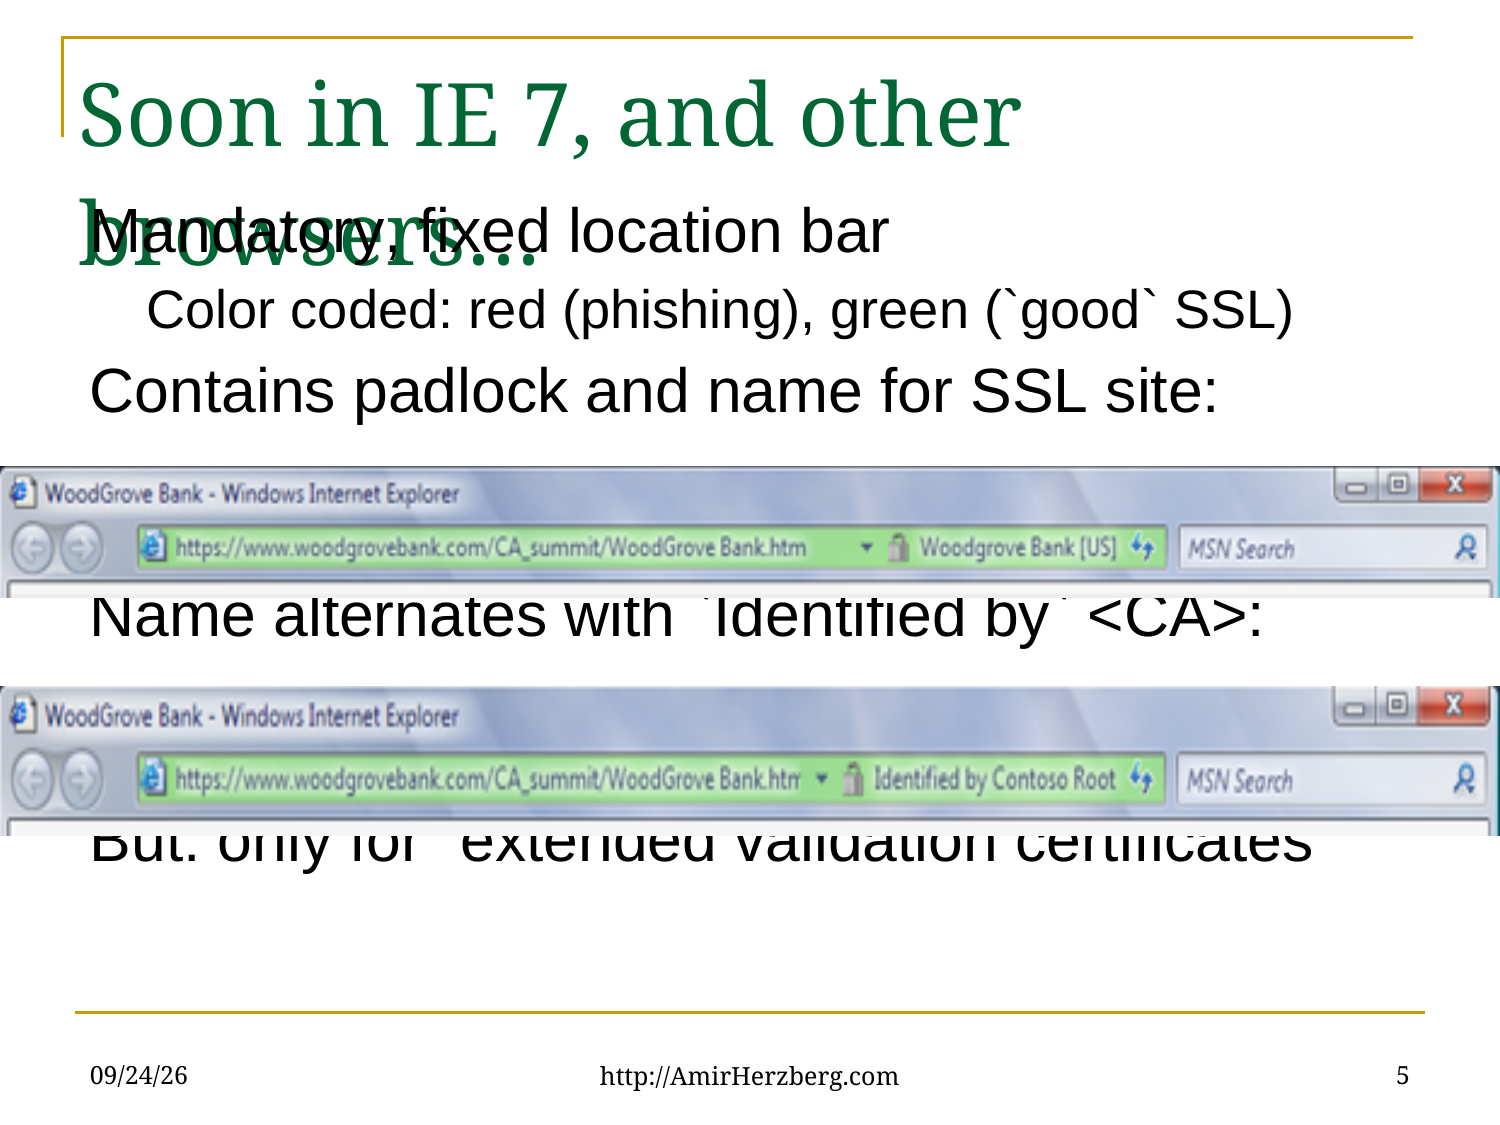

# Soon in IE 7, and other browsers…
Mandatory, fixed location bar
Color coded: red (phishing), green (`good` SSL)
Contains padlock and name for SSL site:
Name alternates with `Identified by` <CA>:
But: only for `extended validation certificates`
5
http://AmirHerzberg.com